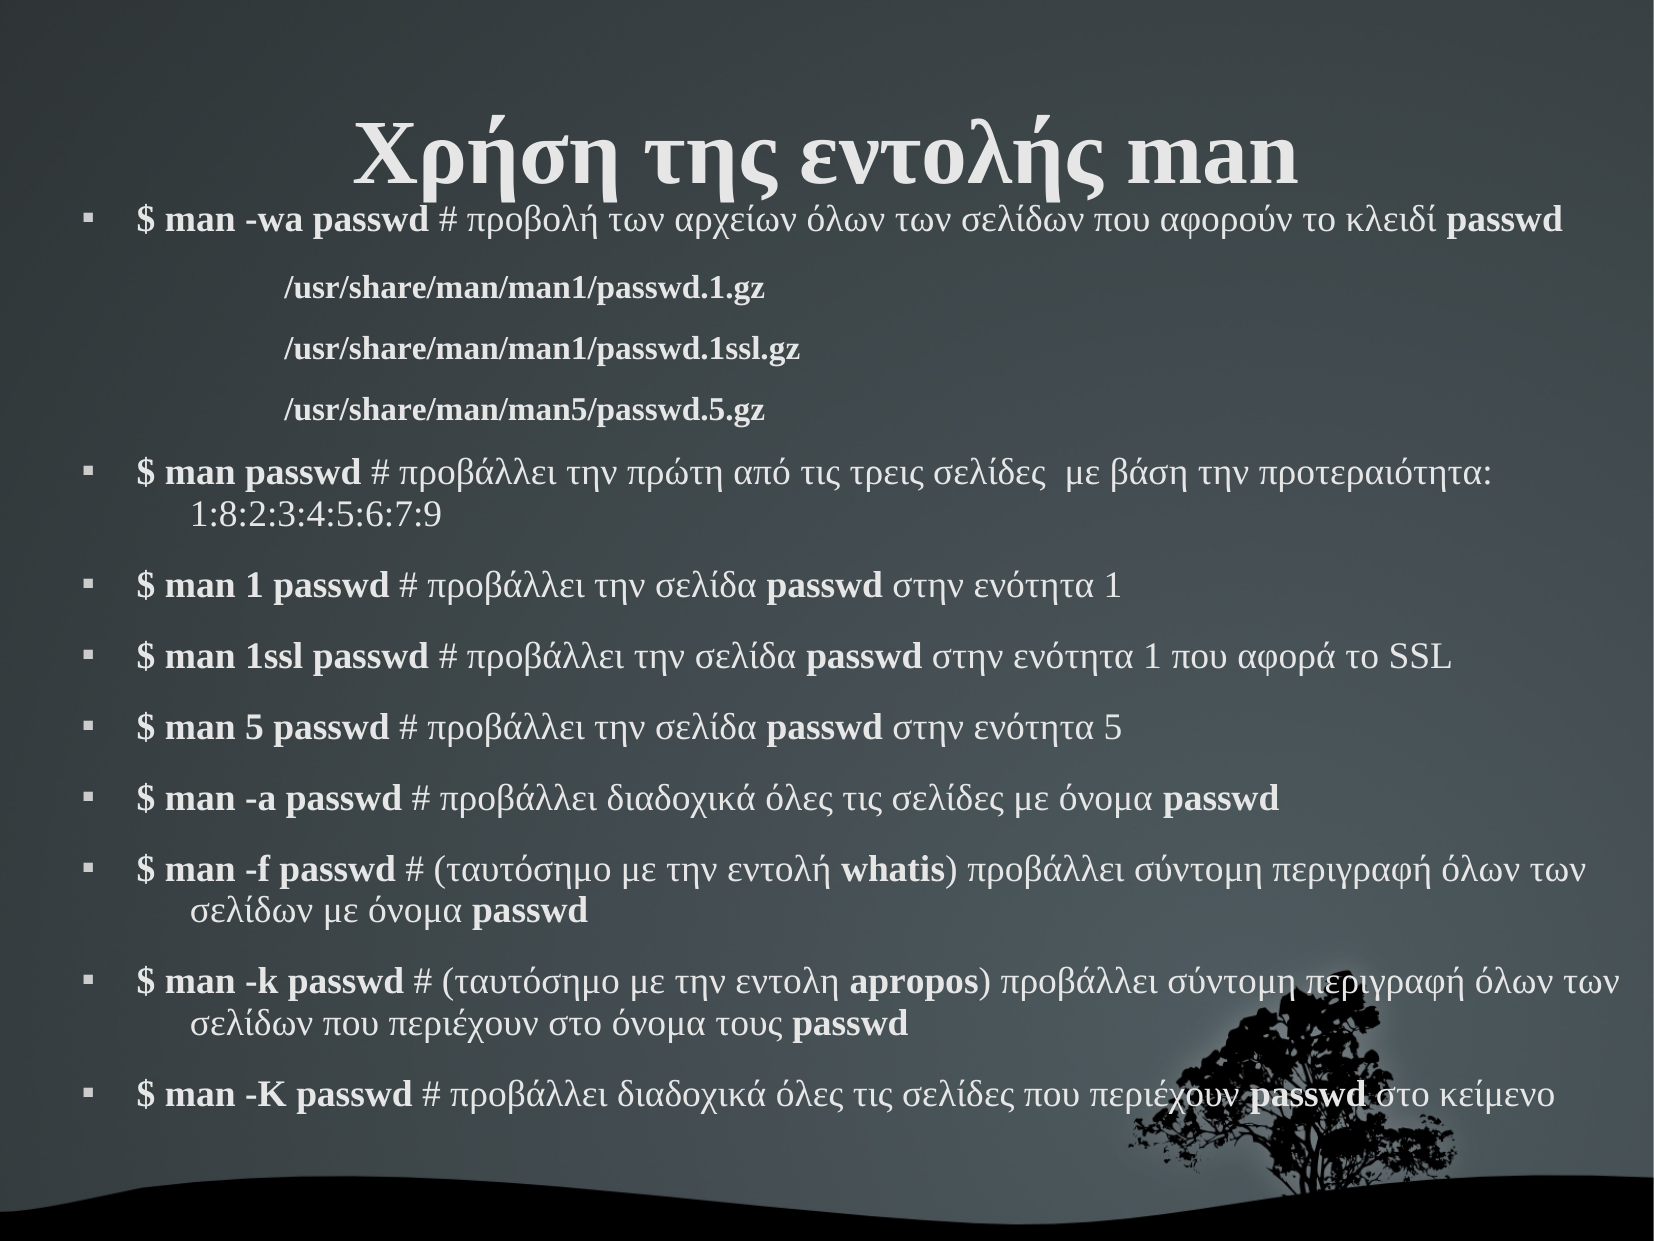

# Χρήση της εντολής man
$ man -wa passwd # προβολή των αρχείων όλων των σελίδων που αφορούν το κλειδί passwd
/usr/share/man/man1/passwd.1.gz
/usr/share/man/man1/passwd.1ssl.gz
/usr/share/man/man5/passwd.5.gz
$ man passwd # προβάλλει την πρώτη από τις τρεις σελίδες με βάση την προτεραιότητα: 1:8:2:3:4:5:6:7:9
$ man 1 passwd # προβάλλει την σελίδα passwd στην ενότητα 1
$ man 1ssl passwd # προβάλλει την σελίδα passwd στην ενότητα 1 που αφορά το SSL
$ man 5 passwd # προβάλλει την σελίδα passwd στην ενότητα 5
$ man -a passwd # προβάλλει διαδοχικά όλες τις σελίδες με όνομα passwd
$ man -f passwd # (ταυτόσημο με την εντολή whatis) προβάλλει σύντομη περιγραφή όλων των σελίδων με όνομα passwd
$ man -k passwd # (ταυτόσημο με την εντολη apropos) προβάλλει σύντομη περιγραφή όλων των σελίδων που περιέχουν στο όνομα τους passwd
$ man -K passwd # προβάλλει διαδοχικά όλες τις σελίδες που περιέχουν passwd στο κείμενο